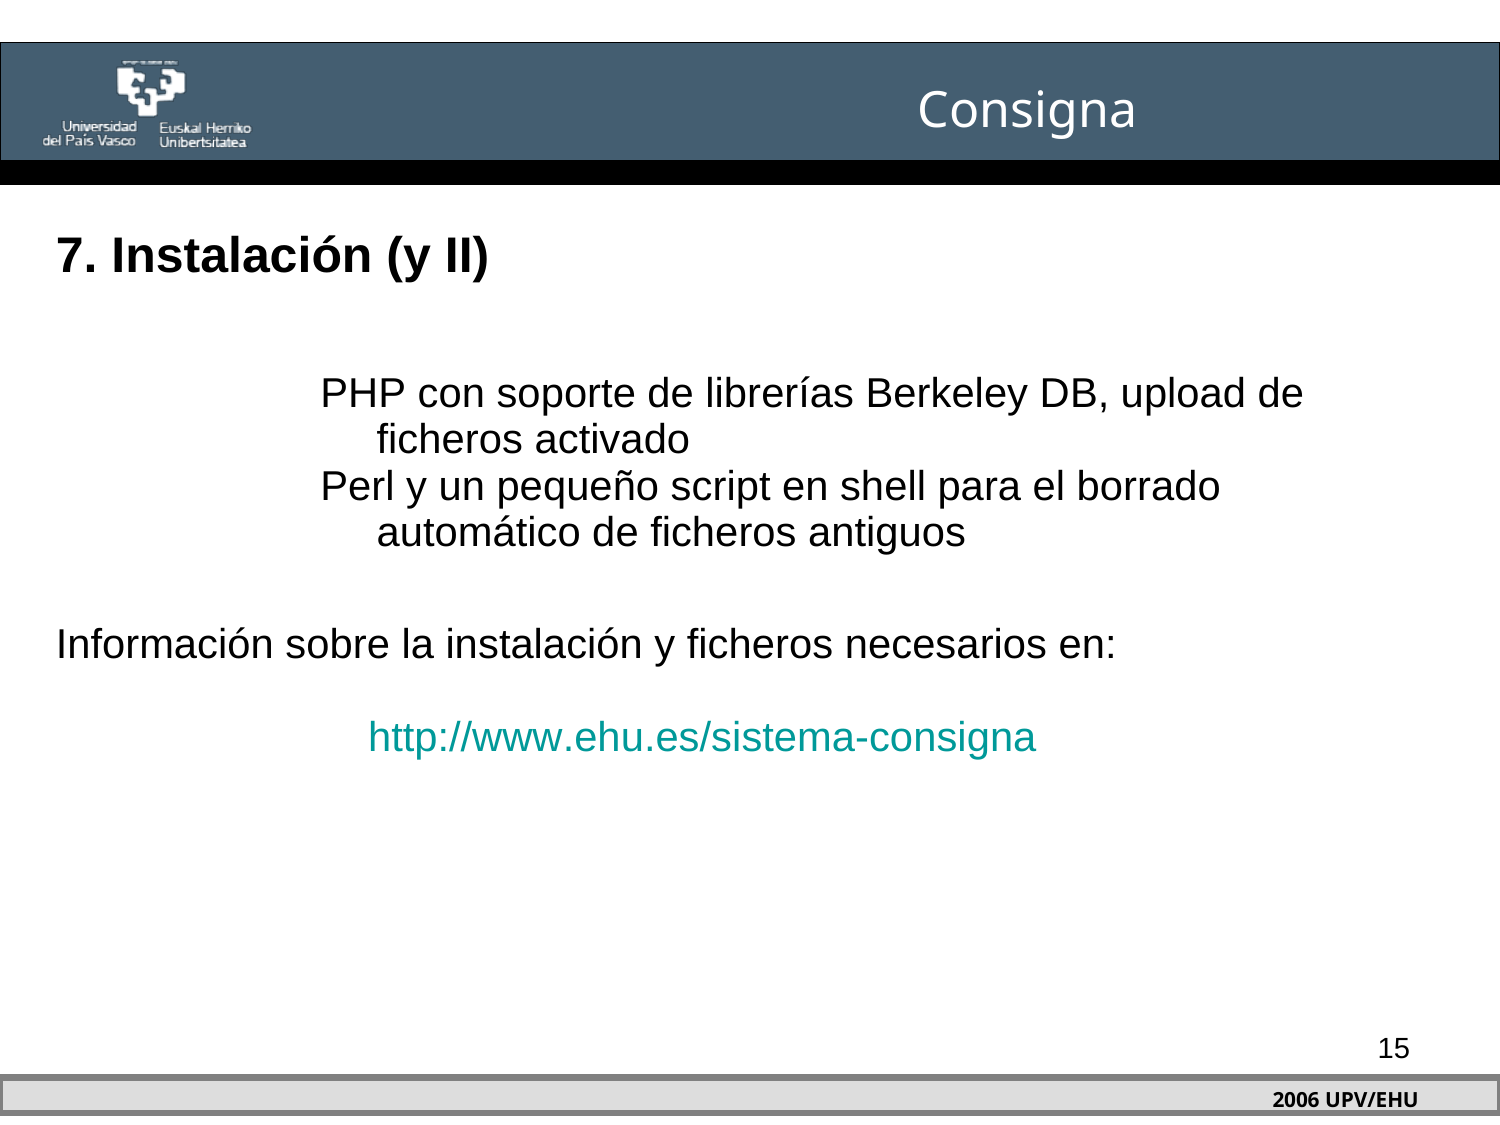

Consigna
7. Instalación (y II)
PHP con soporte de librerías Berkeley DB, upload de ficheros activado
Perl y un pequeño script en shell para el borrado automático de ficheros antiguos
Información sobre la instalación y ficheros necesarios en:
http://www.ehu.es/sistema-consigna
15
2006 UPV/EHU